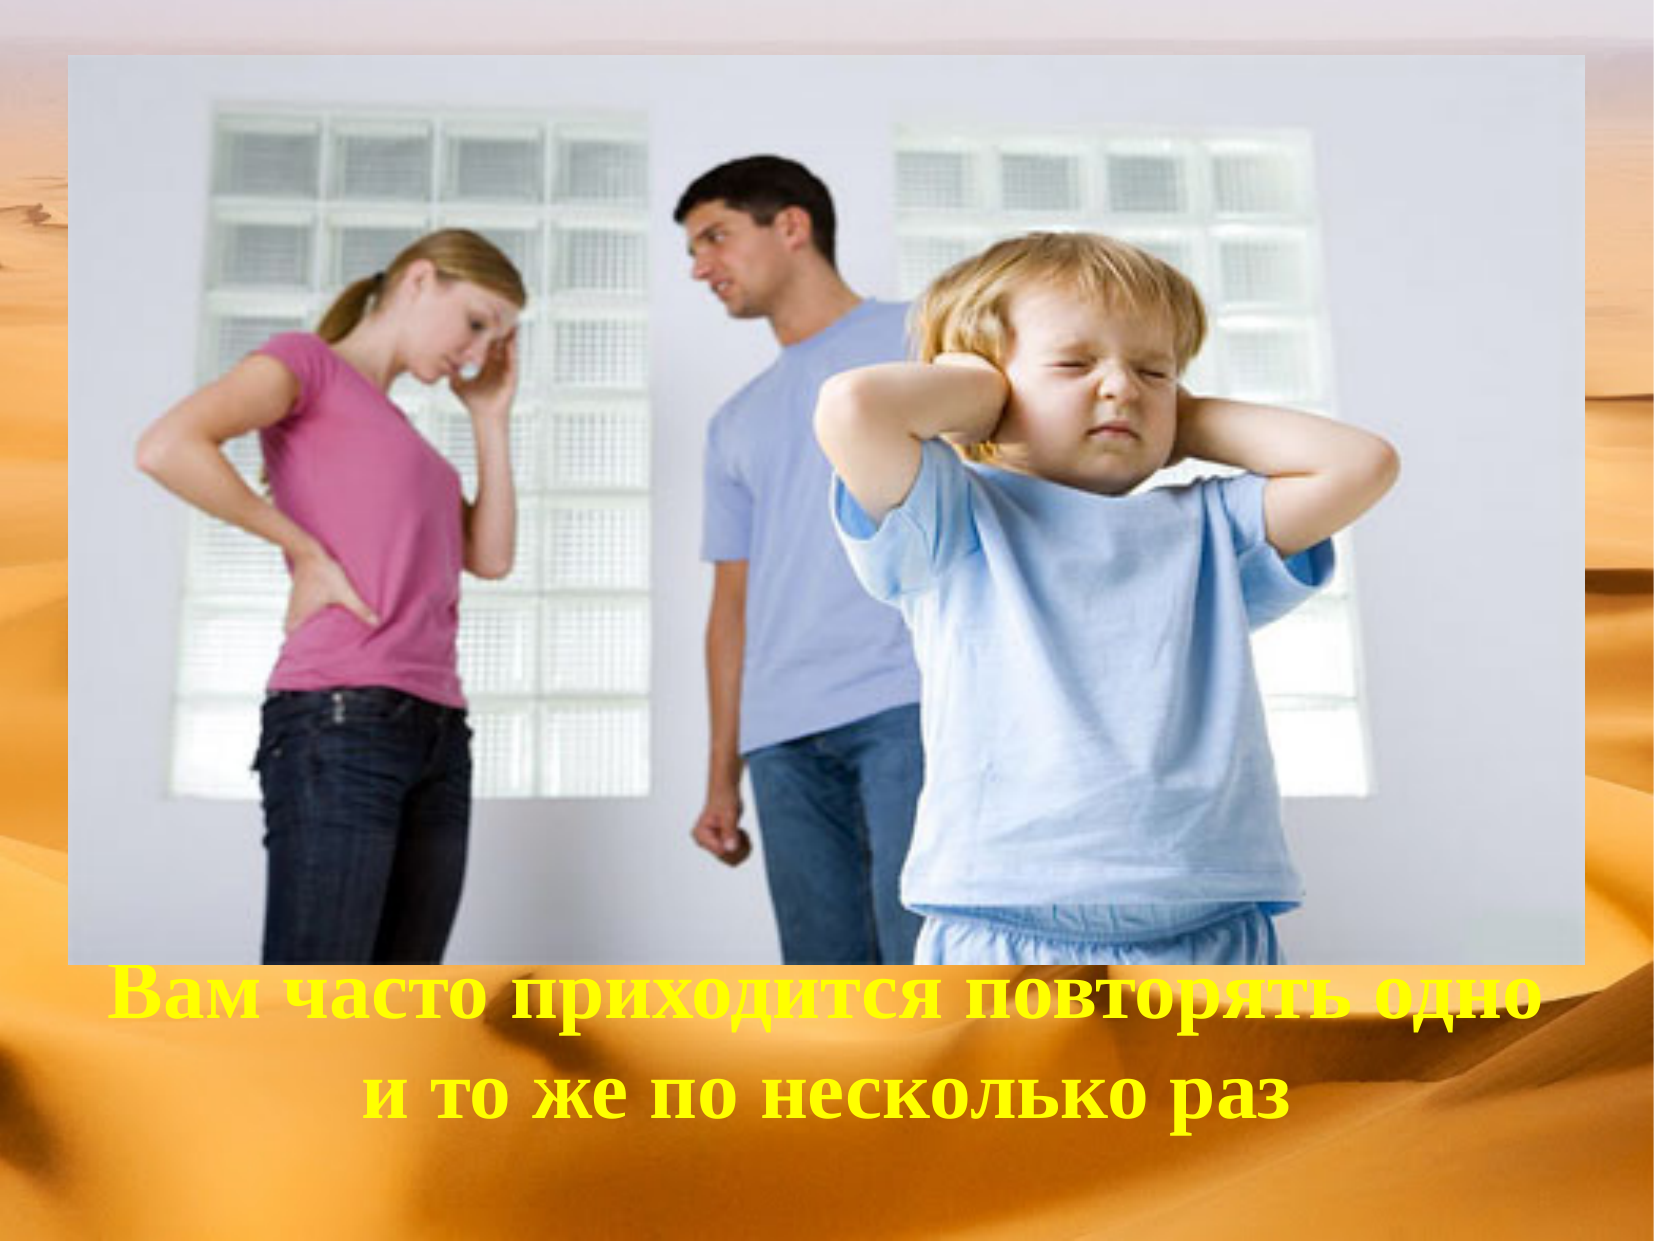

# Вам часто приходится повторять одно и то же по несколько раз